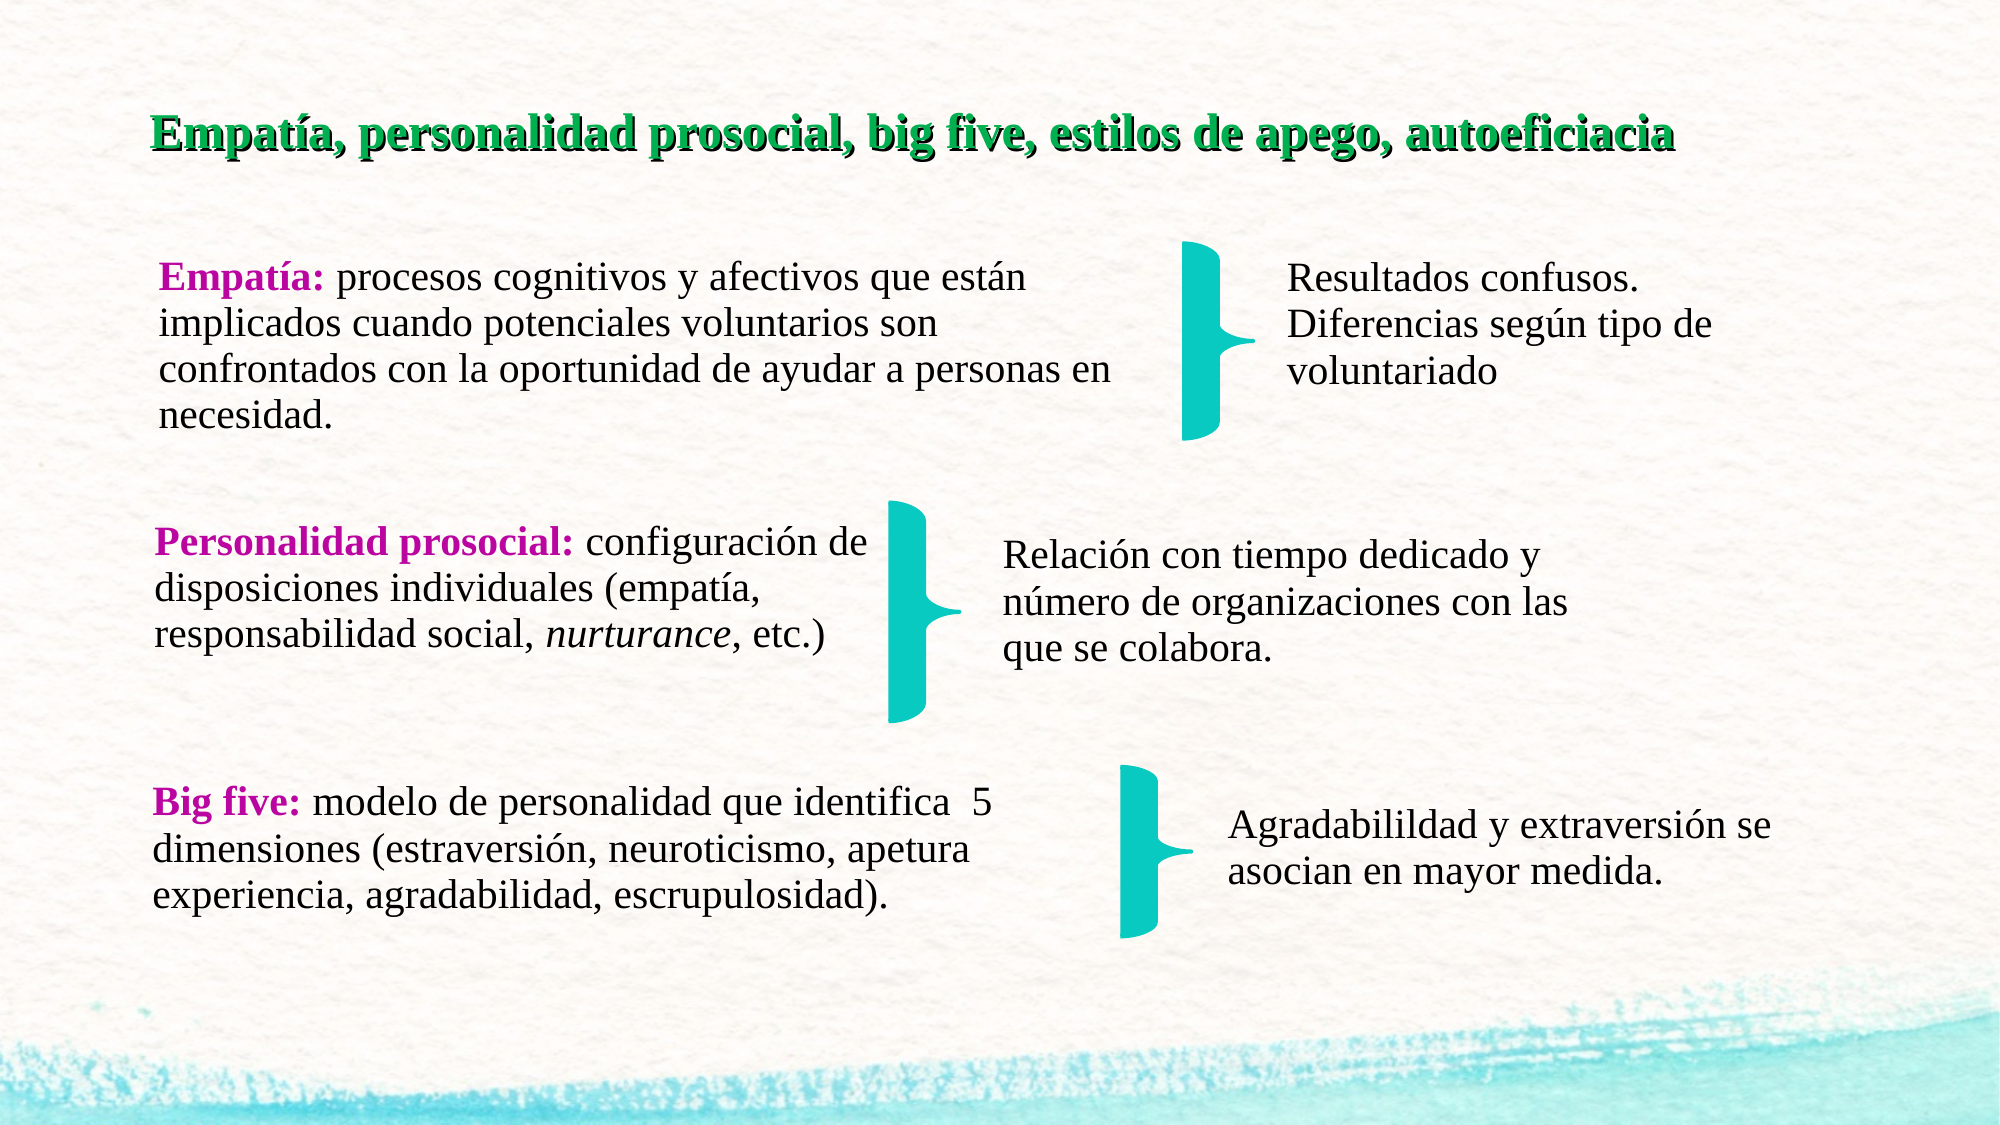

Empatía, personalidad prosocial, big five, estilos de apego, autoeficiacia
Empatía: procesos cognitivos y afectivos que están implicados cuando potenciales voluntarios son confrontados con la oportunidad de ayudar a personas en necesidad.
Resultados confusos. Diferencias según tipo de voluntariado
Personalidad prosocial: configuración de disposiciones individuales (empatía, responsabilidad social, nurturance, etc.)
Relación con tiempo dedicado y número de organizaciones con las que se colabora.
Big five: modelo de personalidad que identifica 5 dimensiones (estraversión, neuroticismo, apetura experiencia, agradabilidad, escrupulosidad).
Agradabilildad y extraversión se asocian en mayor medida.